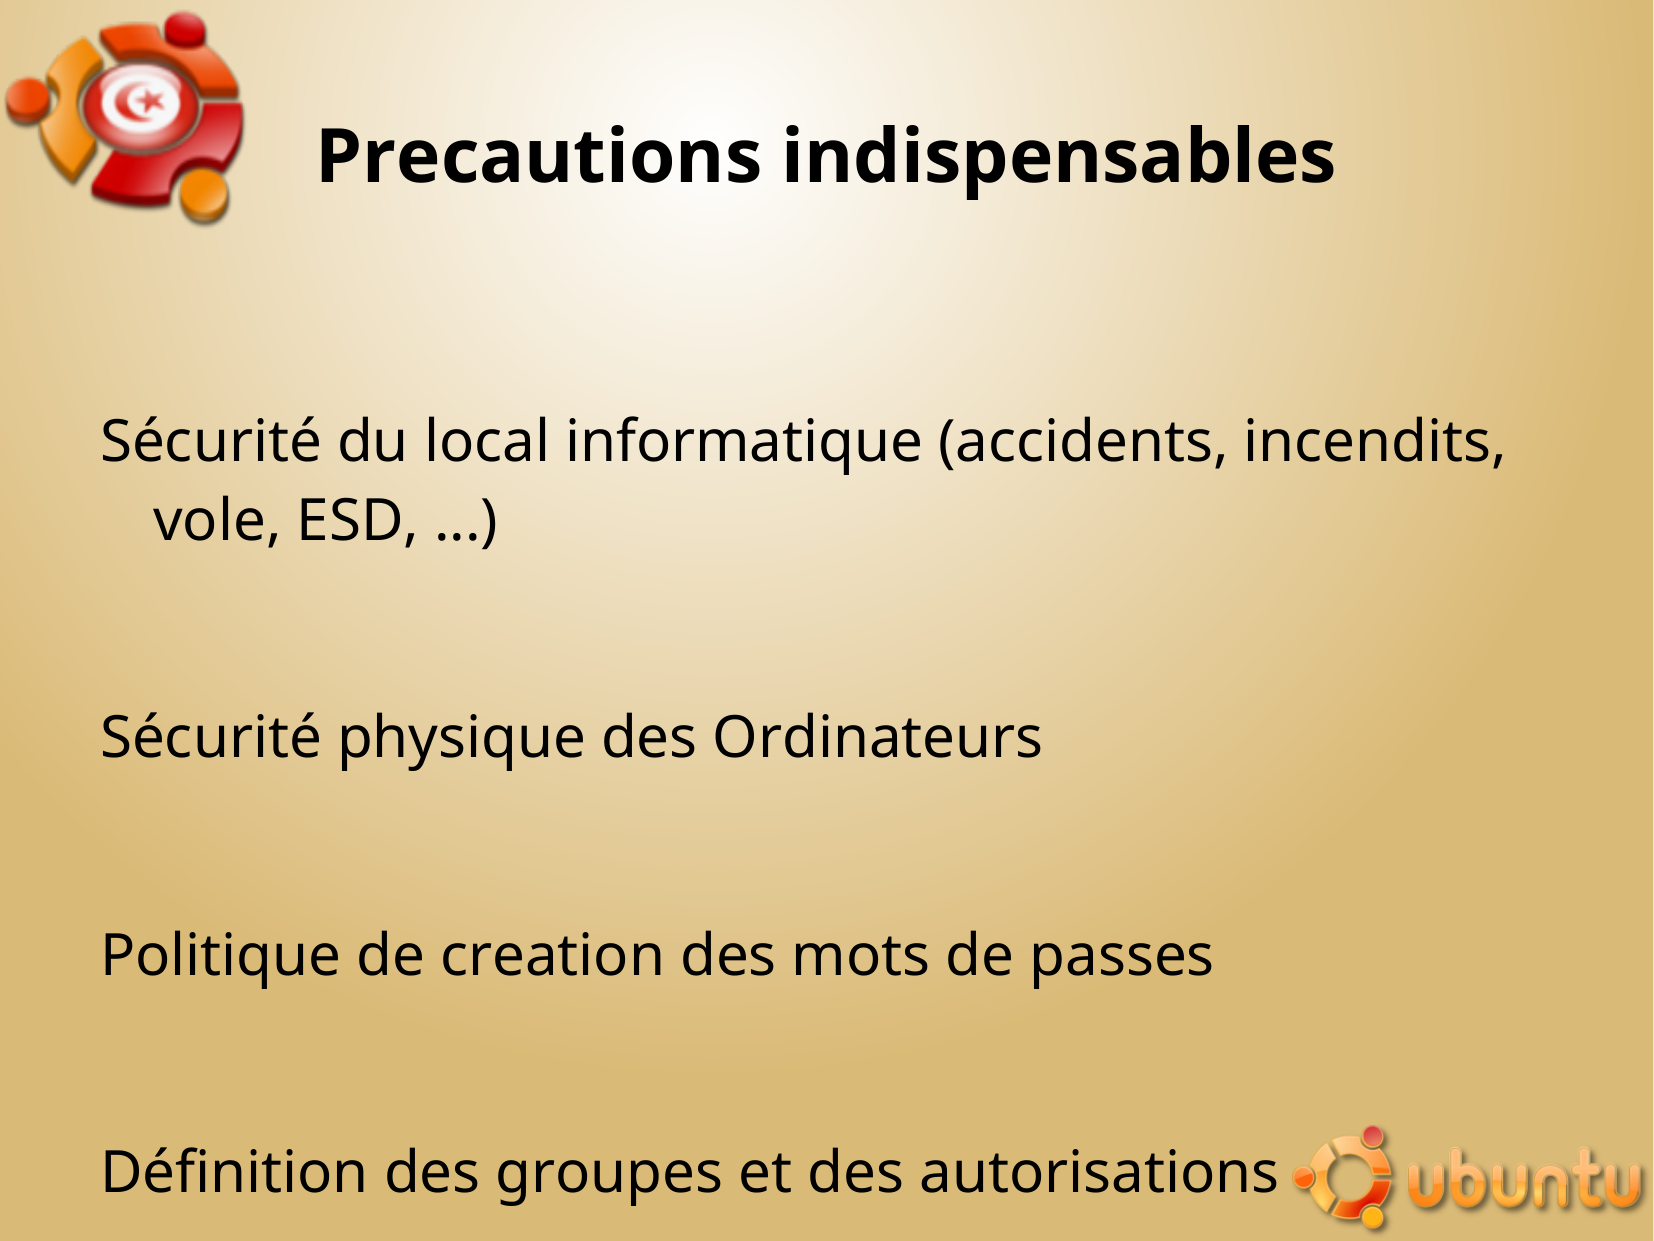

# Precautions indispensables
Sécurité du local informatique (accidents, incendits, vole, ESD, ...)
Sécurité physique des Ordinateurs
Politique de creation des mots de passes
Définition des groupes et des autorisations